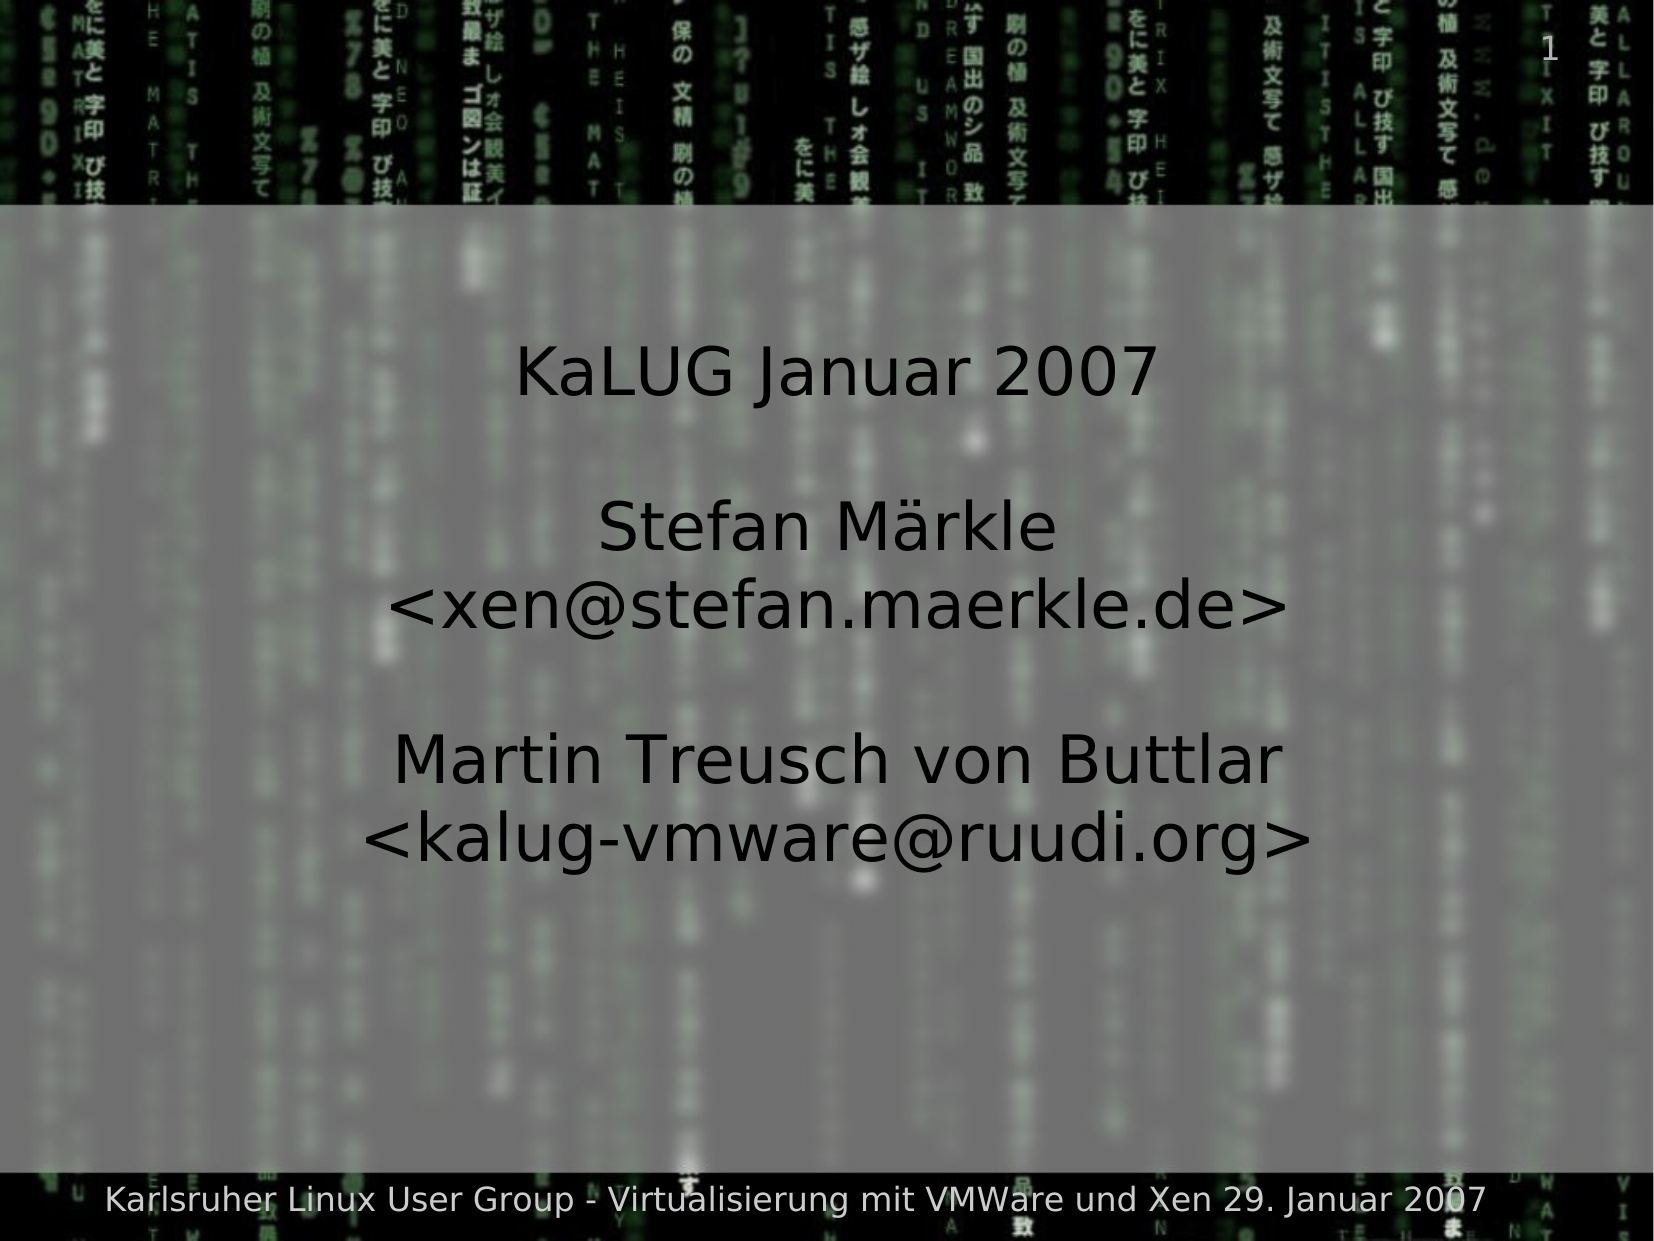

1
# KaLUG Januar 2007
Stefan Märkle
<xen@stefan.maerkle.de>
Martin Treusch von Buttlar
<kalug-vmware@ruudi.org>